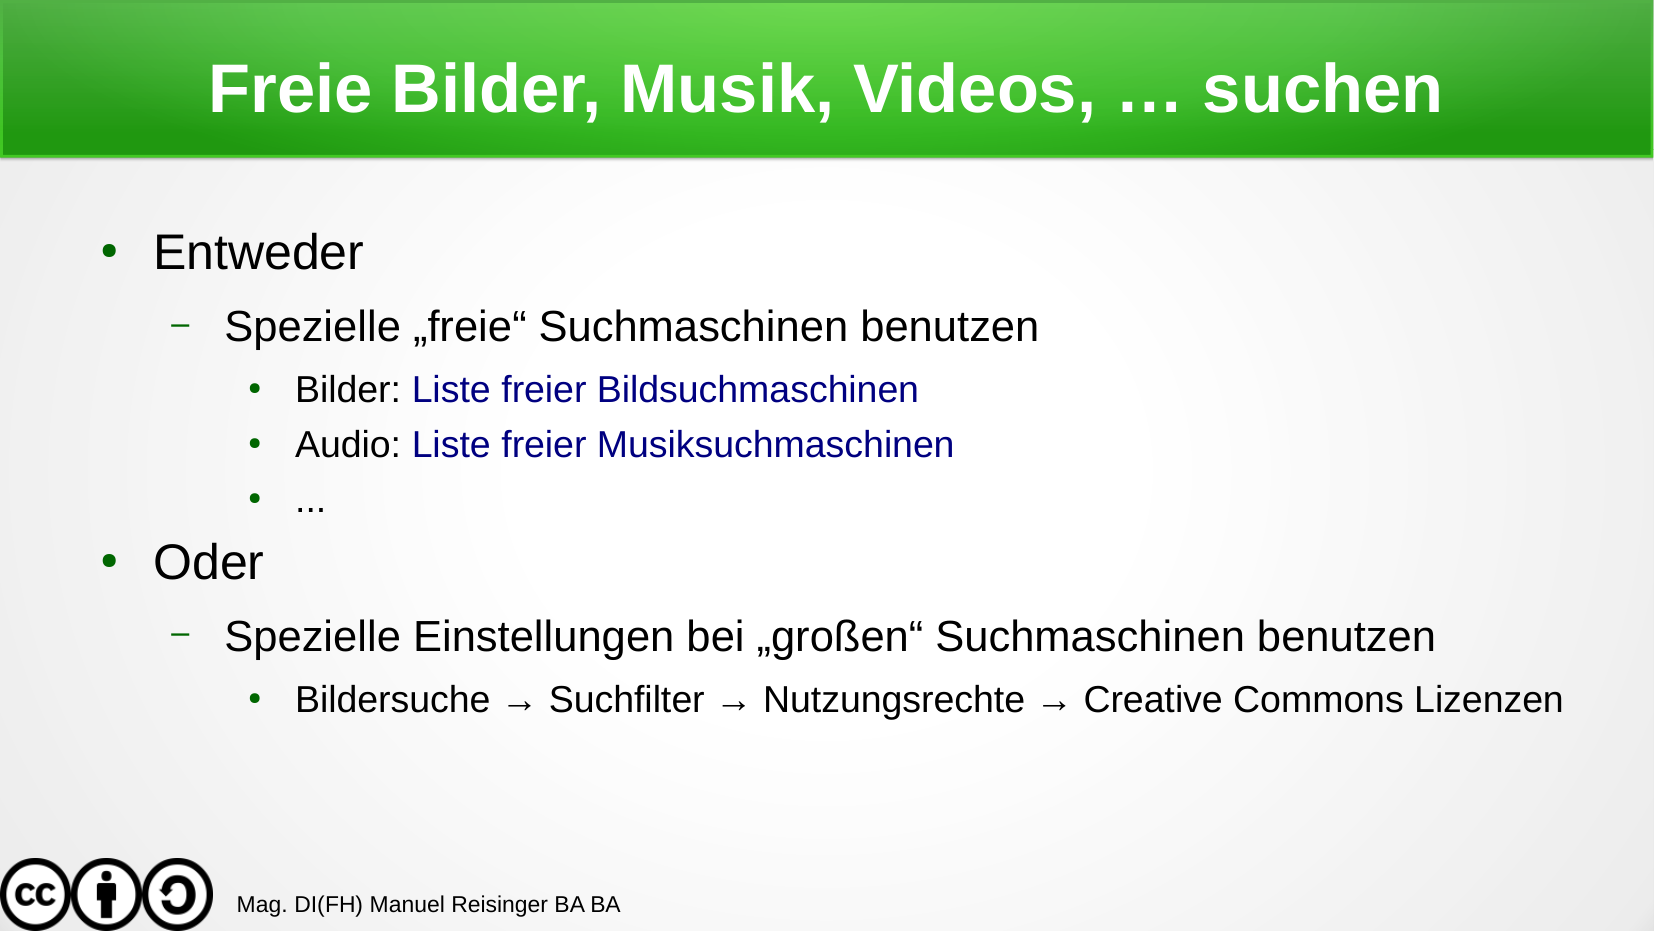

# Freie Bilder, Musik, Videos, … suchen
Entweder
Spezielle „freie“ Suchmaschinen benutzen
Bilder: Liste freier Bildsuchmaschinen
Audio: Liste freier Musiksuchmaschinen
...
Oder
Spezielle Einstellungen bei „großen“ Suchmaschinen benutzen
Bildersuche → Suchfilter → Nutzungsrechte → Creative Commons Lizenzen